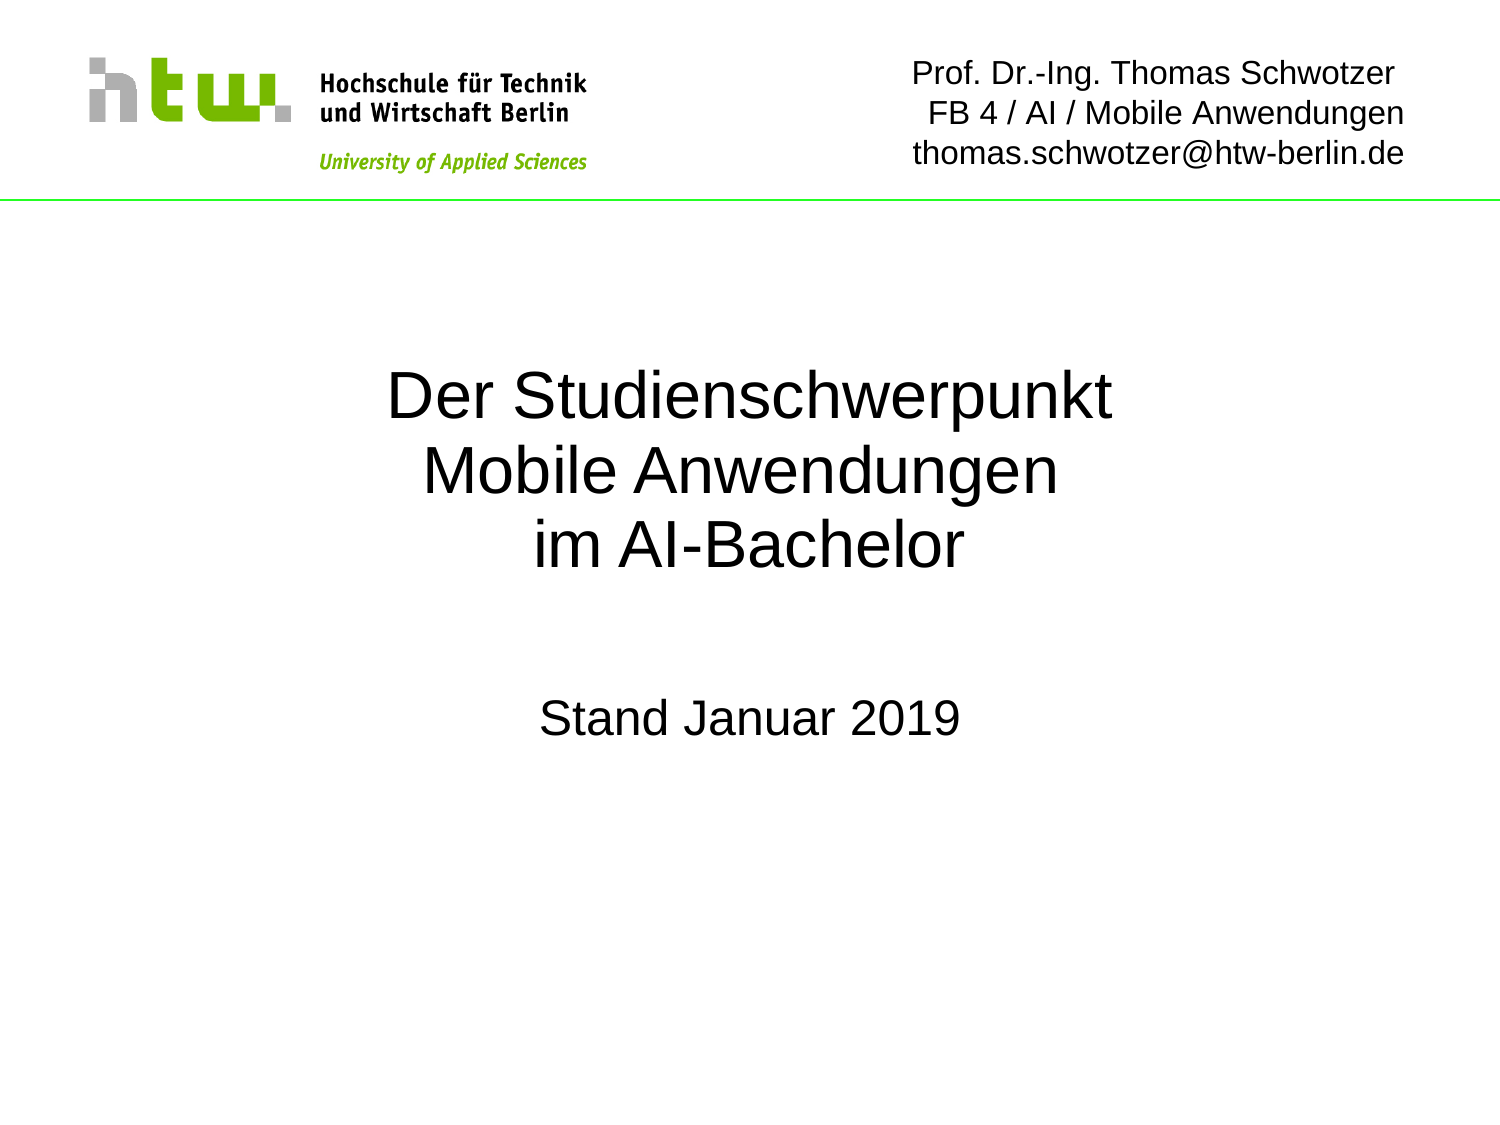

# Der Studienschwerpunkt Mobile Anwendungen im AI-Bachelor
Stand Januar 2019